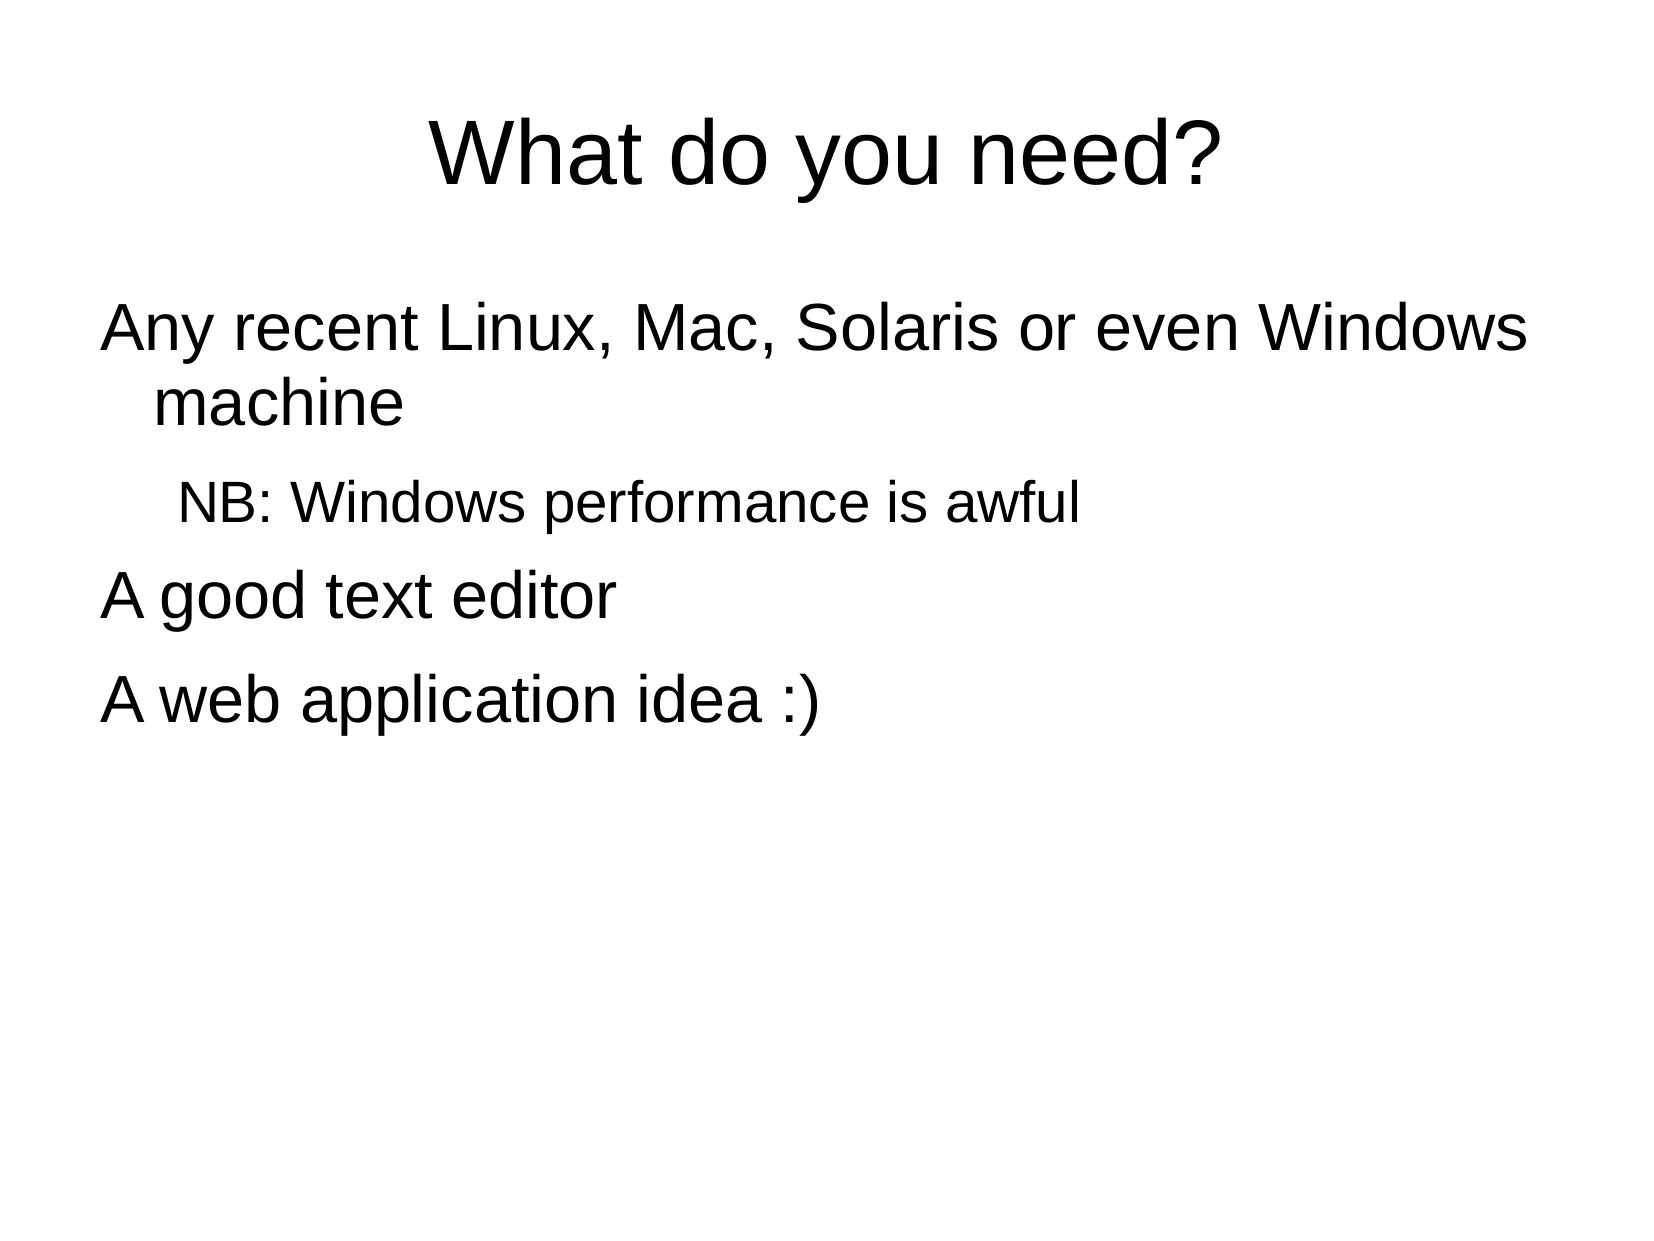

# What do you need?
Any recent Linux, Mac, Solaris or even Windows machine
NB: Windows performance is awful
A good text editor
A web application idea :)